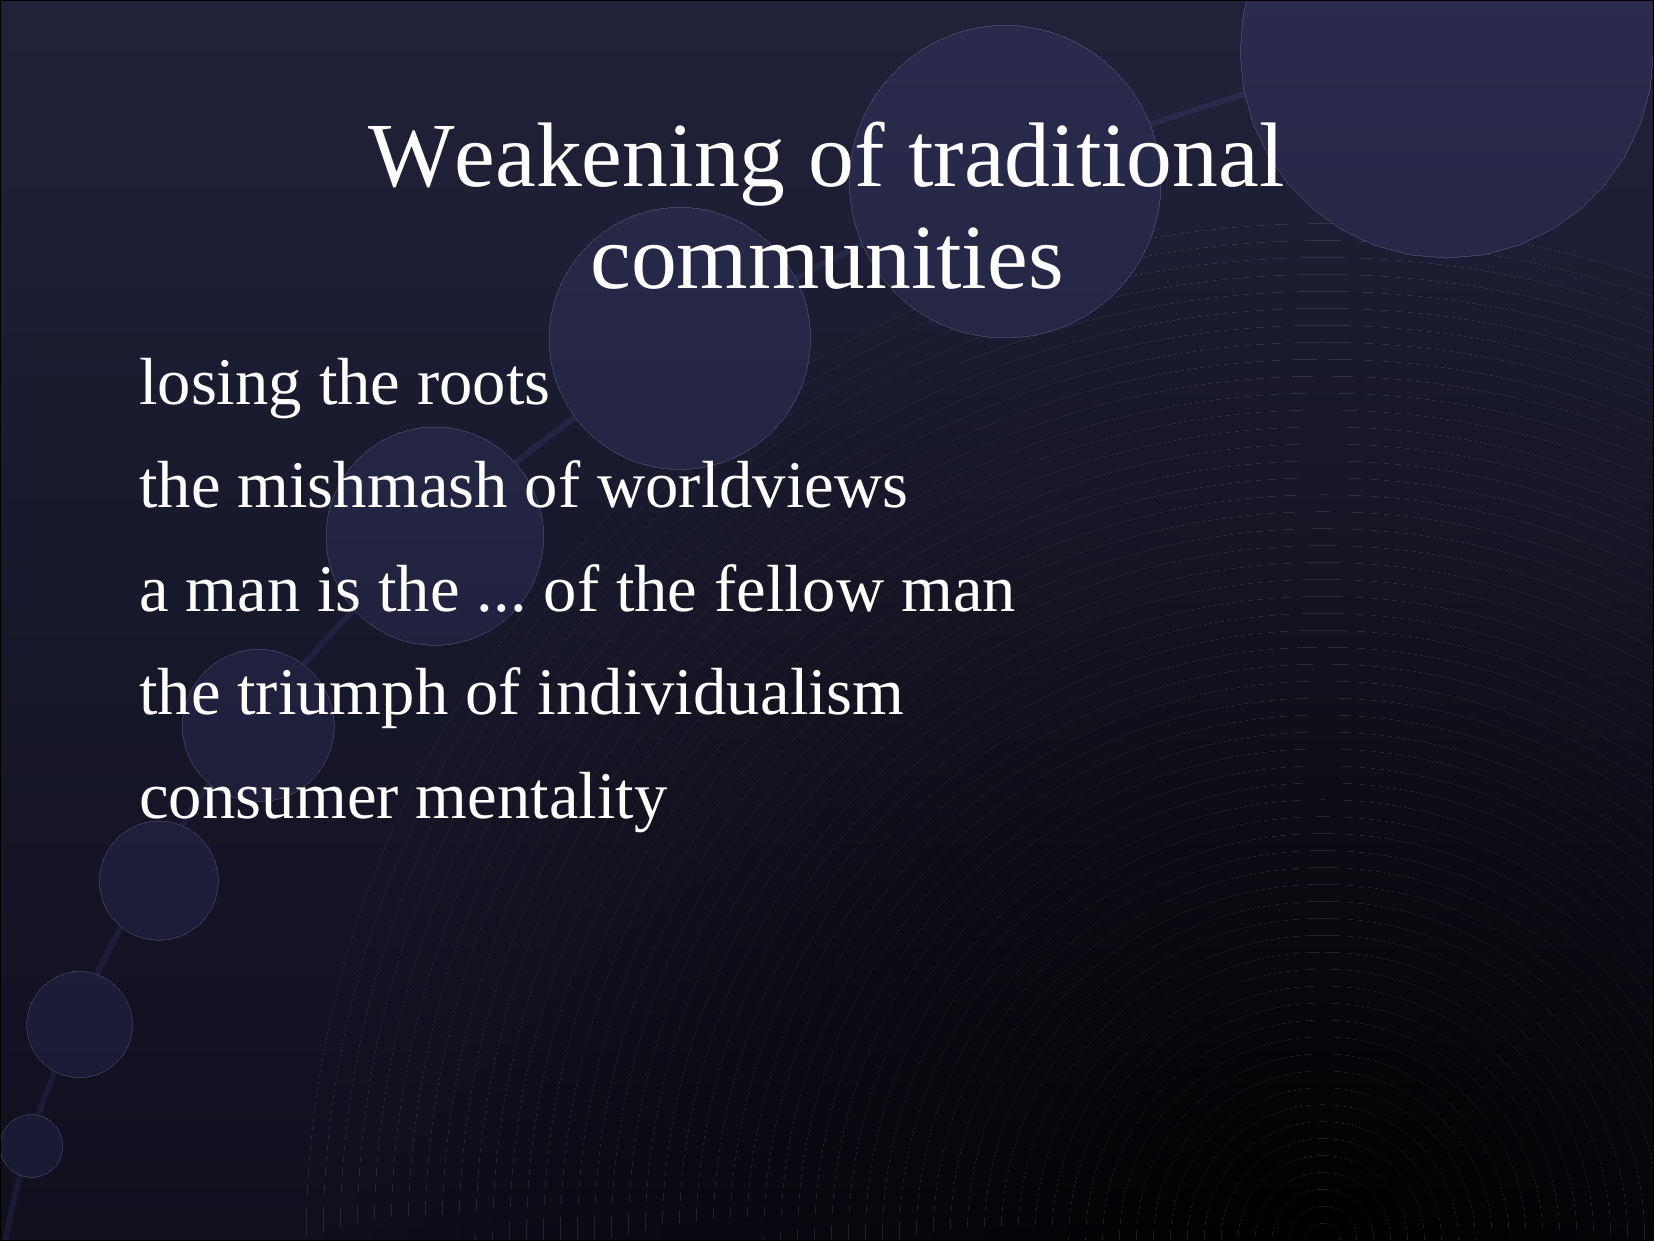

# Weakening of traditional communities
losing the roots
the mishmash of worldviews
a man is the ... of the fellow man
the triumph of individualism
consumer mentality